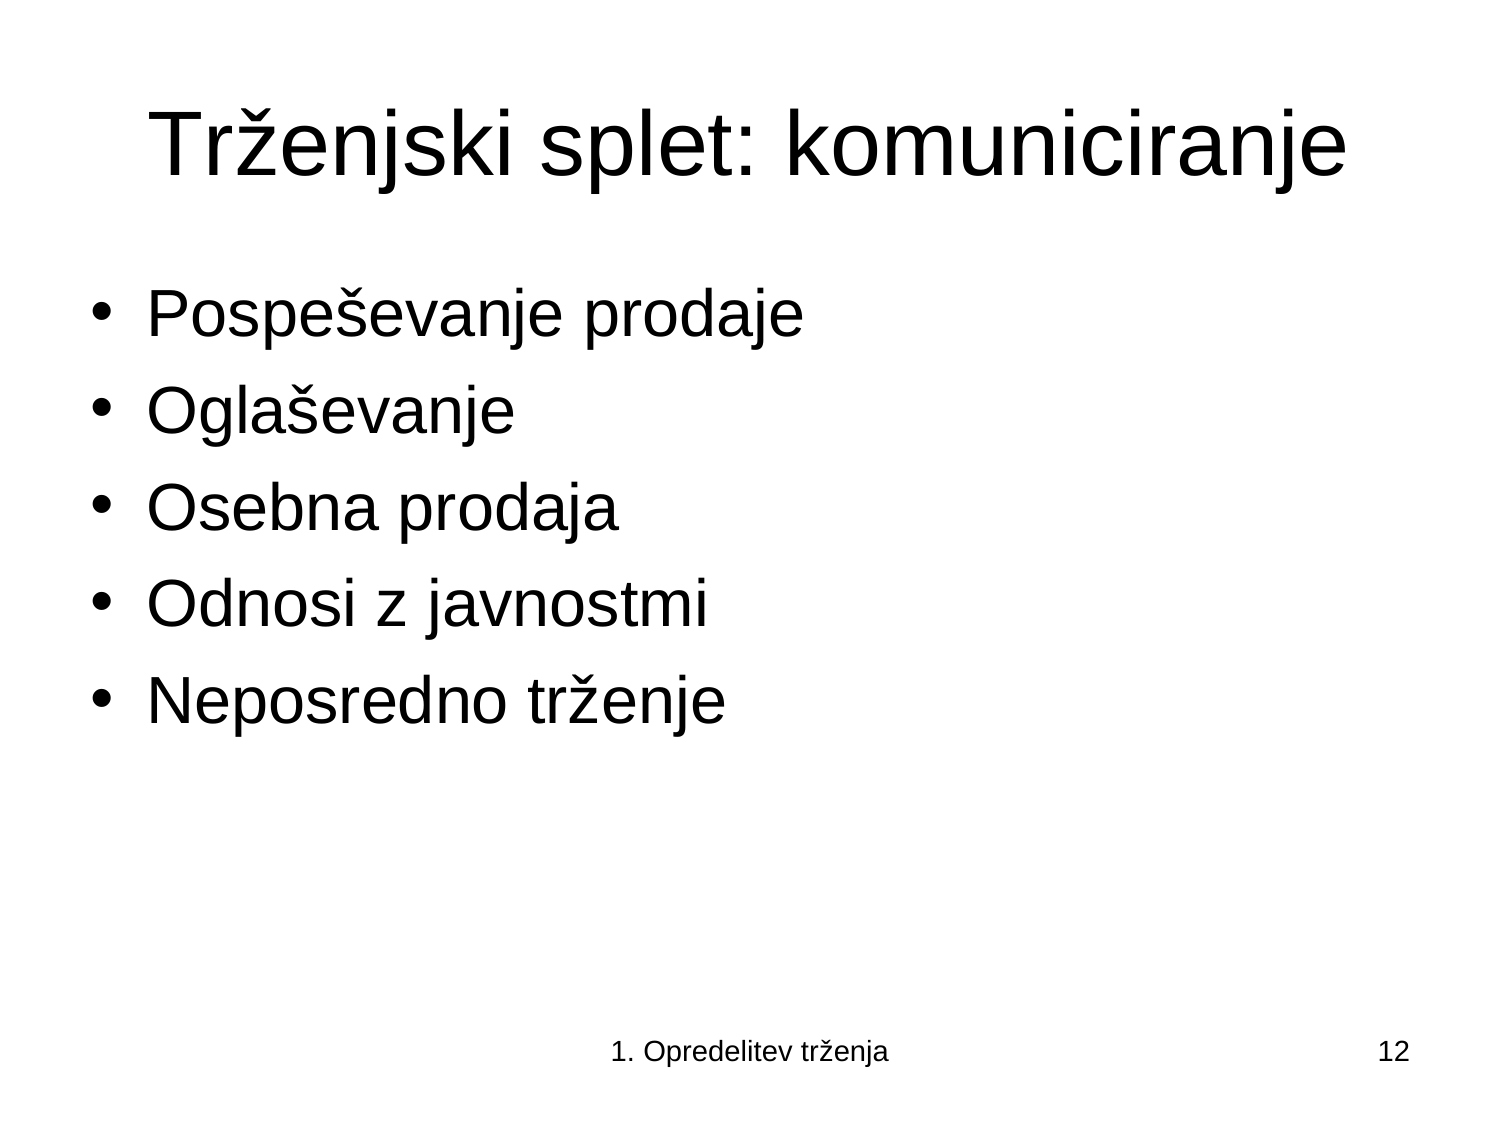

# Trženjski splet: komuniciranje
Pospeševanje prodaje
Oglaševanje
Osebna prodaja
Odnosi z javnostmi
Neposredno trženje
1. Opredelitev trženja